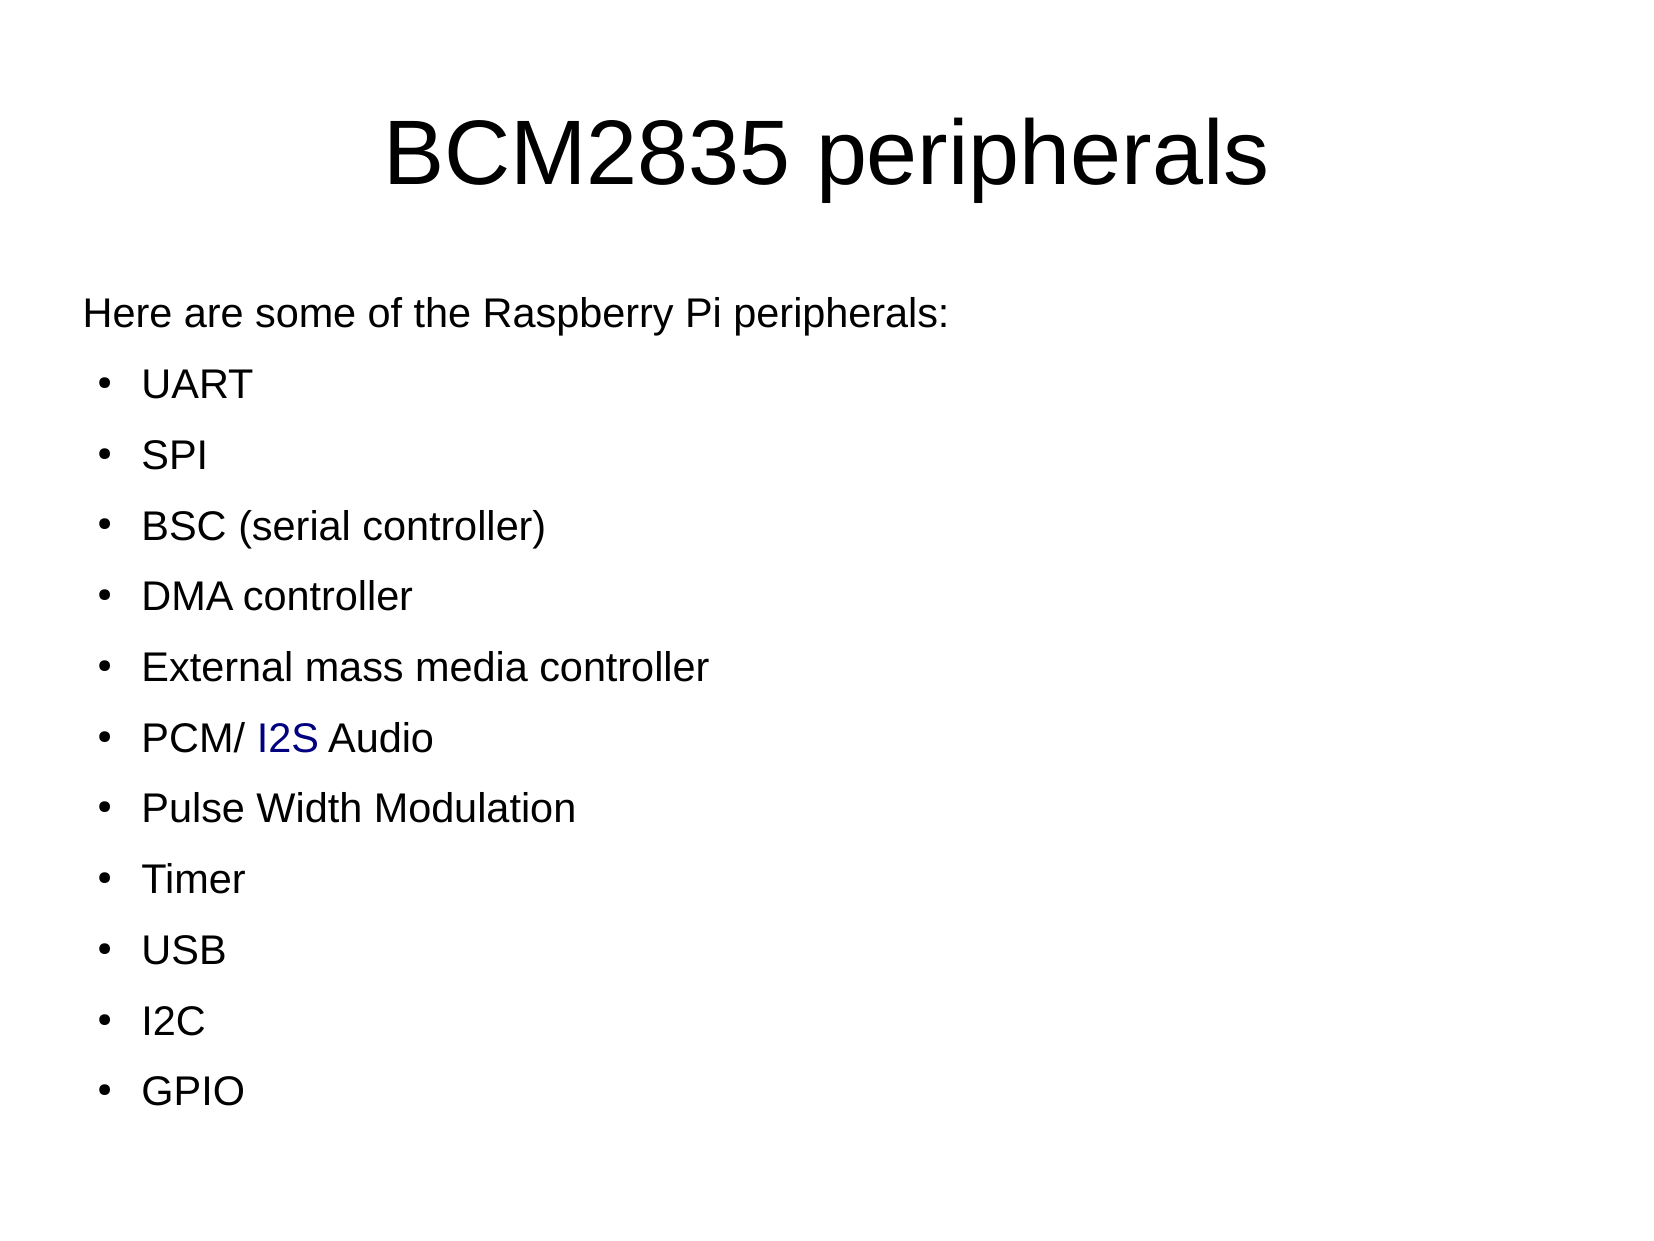

# BCM2835 peripherals
Here are some of the Raspberry Pi peripherals:
UART
SPI
BSC (serial controller)
DMA controller
External mass media controller
PCM/ I2S Audio
Pulse Width Modulation
Timer
USB
I2C
GPIO